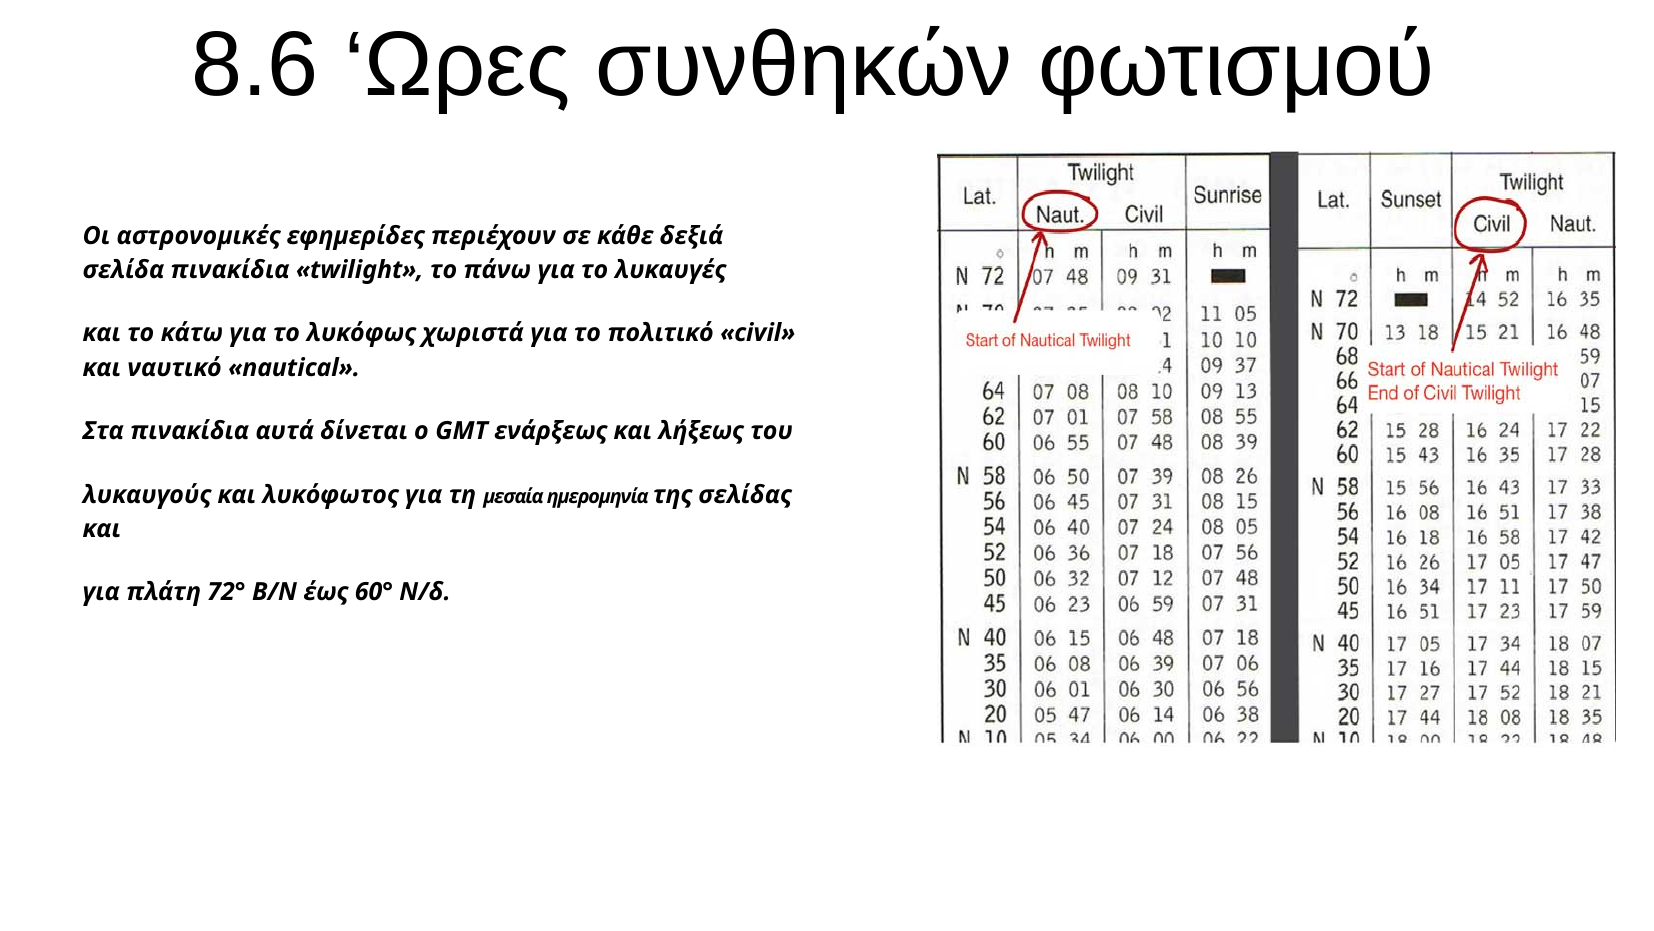

# 8.6 ‘Ωρες συνθηκών φωτισμού
Οι αστρονομικές εφημερίδες περιέχουν σε κάθε δεξιά σελίδα πινακίδια «twilight», το πάνω για το λυκαυγές
και το κάτω για το λυκόφως χωριστά για το πολιτικό «civil» και ναυτικό «nautical».
Στα πινακίδια αυτά δίνεται ο GΜΤ ενάρξεως και λήξεως του
λυκαυγούς και λυκόφωτος για τη μεσαία ημερομηνία της σελίδας και
για πλάτη 72° Β/Ν έως 60° Ν/δ.